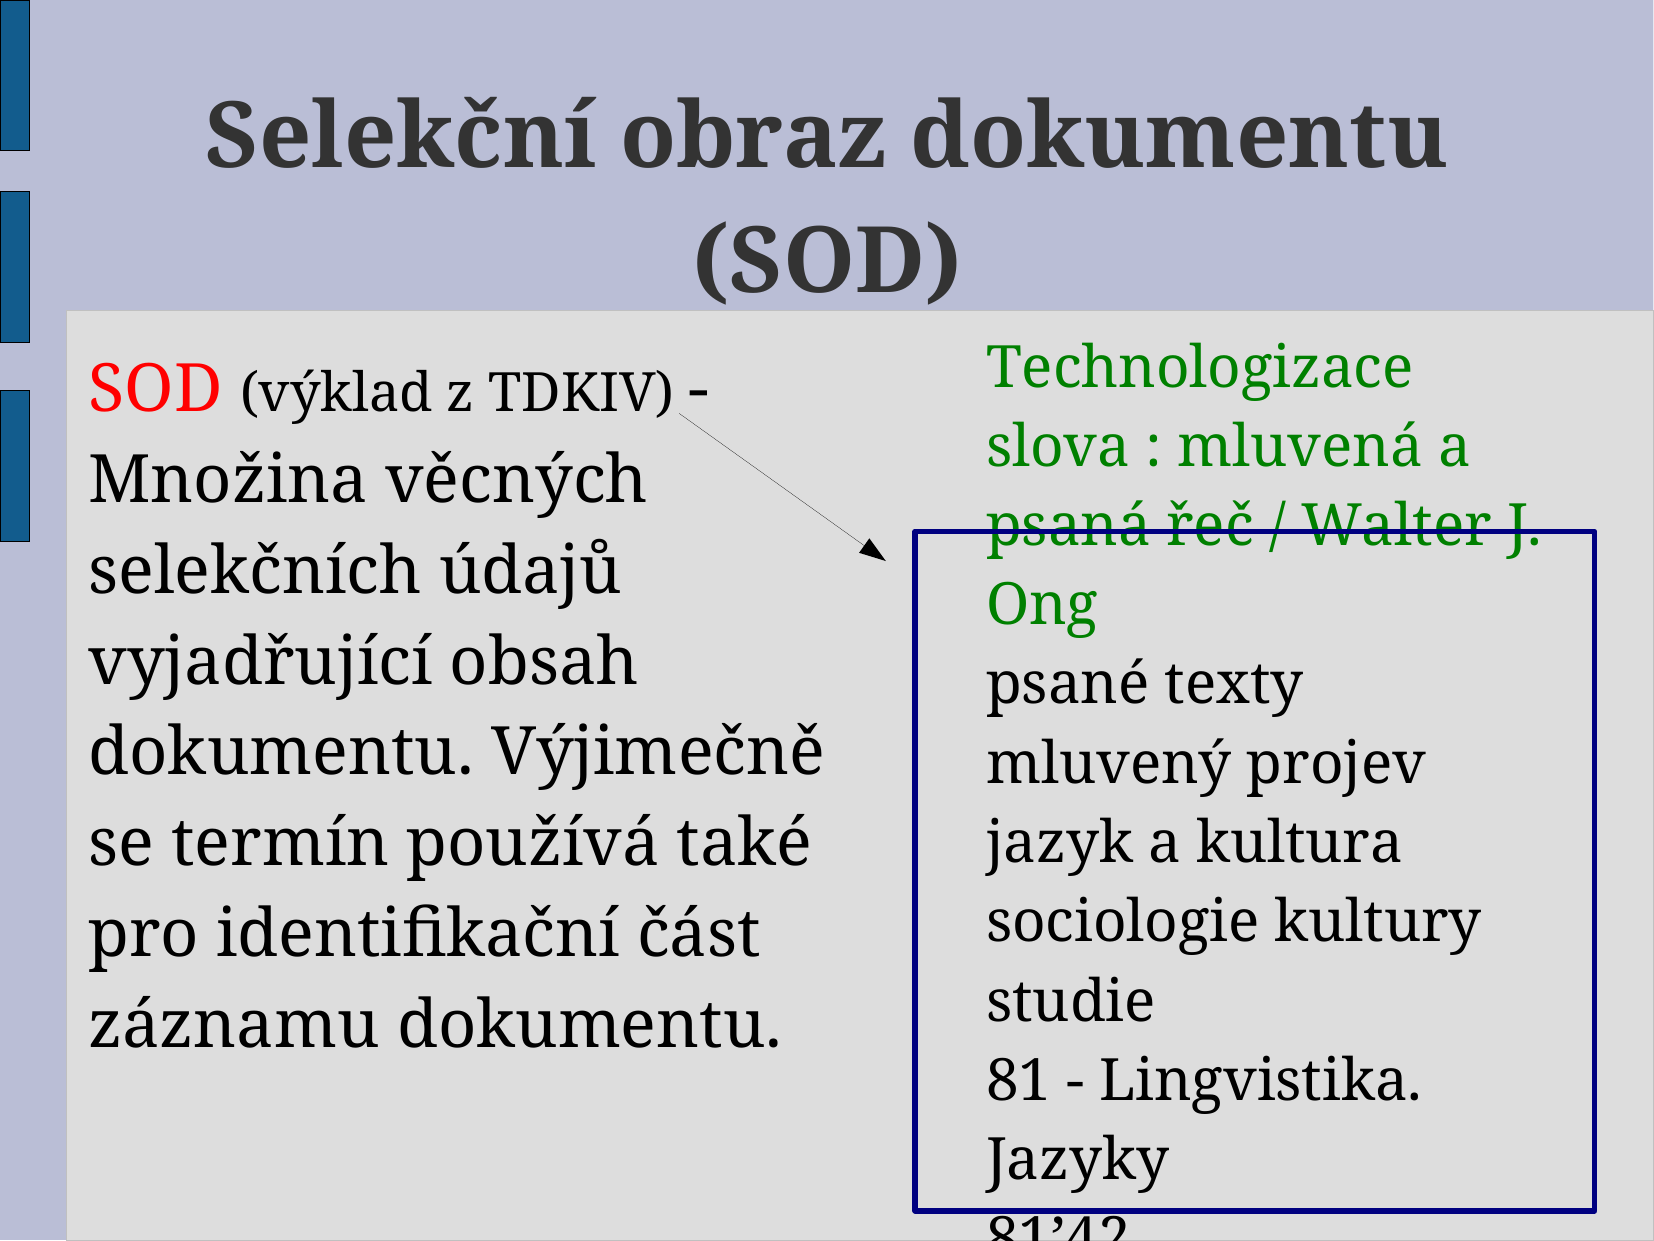

# Selekční obraz dokumentu (SOD)
Technologizace slova : mluvená a psaná řeč / Walter J. Ong
psané texty
mluvený projev
jazyk a kultura
sociologie kultury
studie
81 - Lingvistika. Jazyky
81’42
81:316.7
316.7
(048.8)
SOD (výklad z TDKIV) - Množina věcných selekčních údajů vyjadřující obsah dokumentu. Výjimečně se termín používá také pro identifikační část záznamu dokumentu.